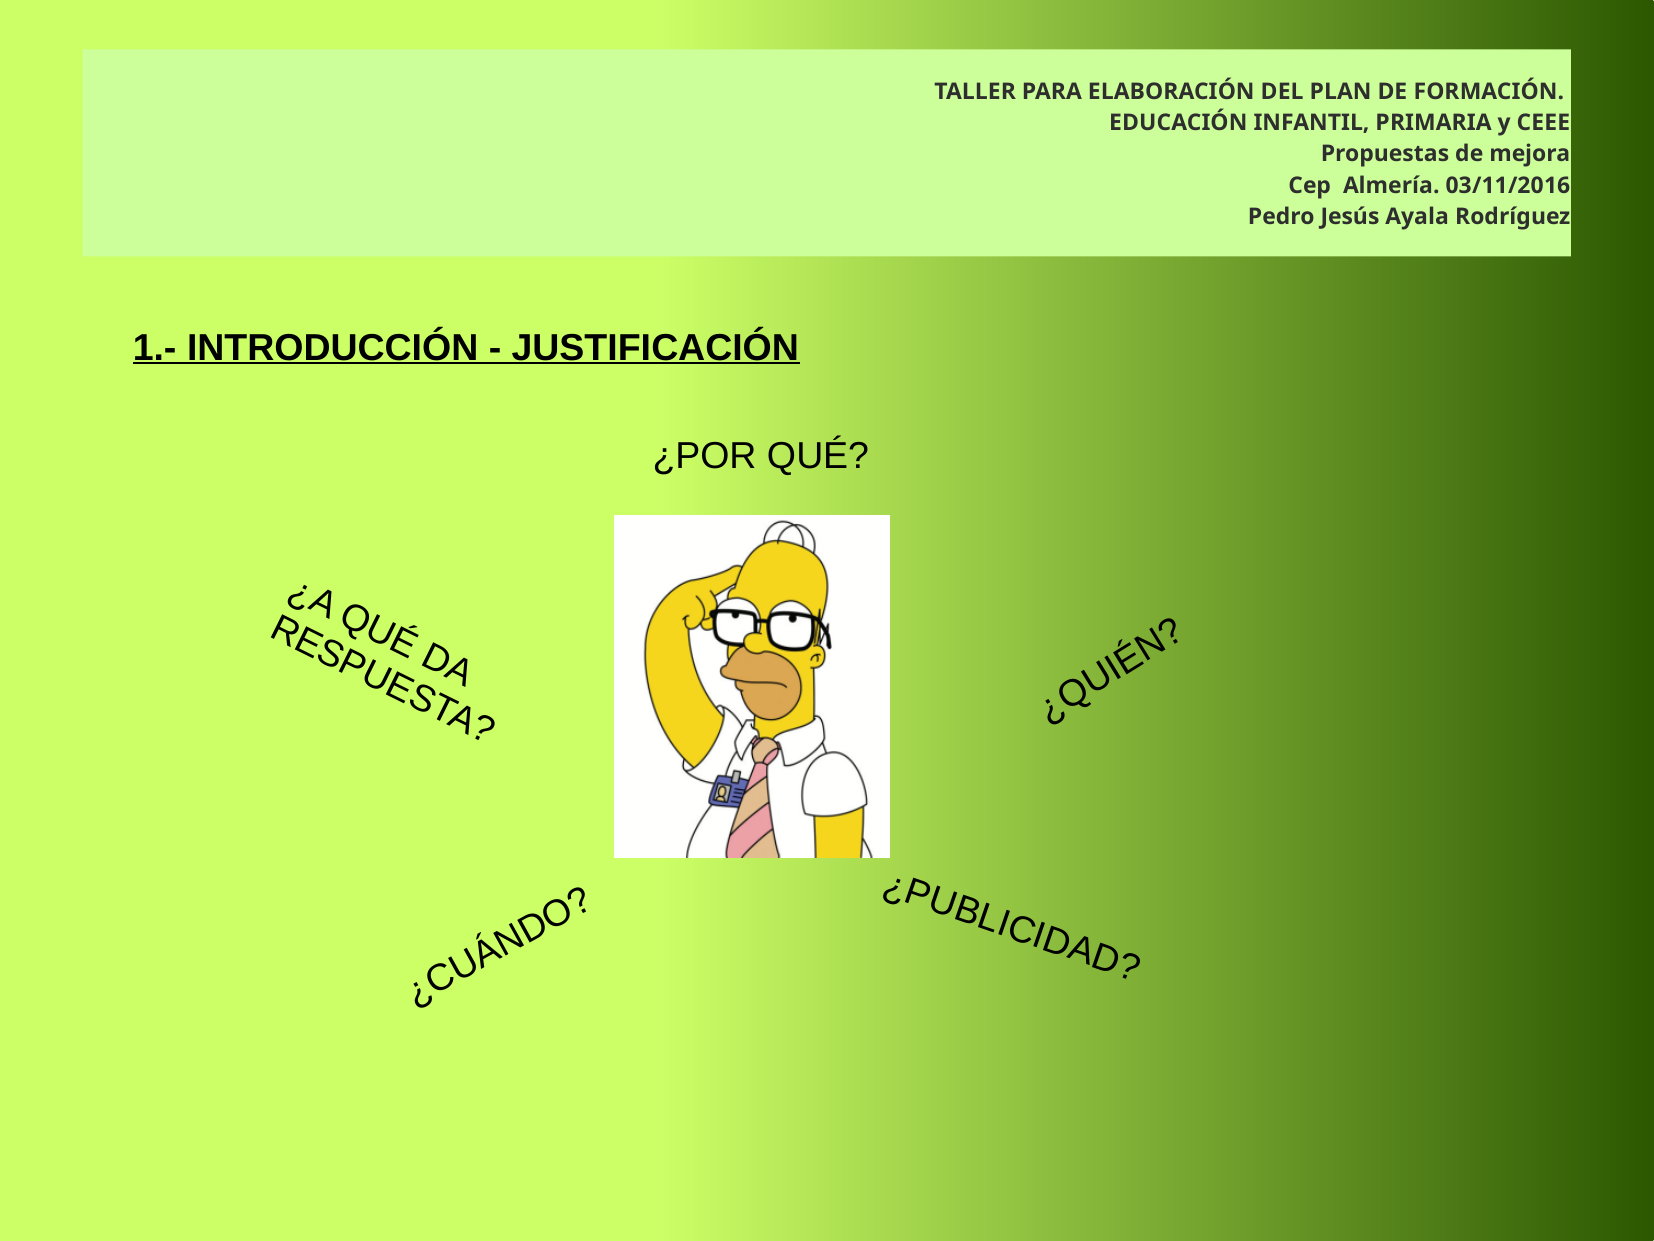

# TALLER PARA ELABORACIÓN DEL PLAN DE FORMACIÓN. EDUCACIÓN INFANTIL, PRIMARIA y CEEE Propuestas de mejora Cep Almería. 03/11/2016 Pedro Jesús Ayala Rodríguez
1.- INTRODUCCIÓN - JUSTIFICACIÓN
¿POR QUÉ?
¿QUIÉN?
¿A QUÉ DA RESPUESTA?
¿CUÁNDO?
¿PUBLICIDAD?